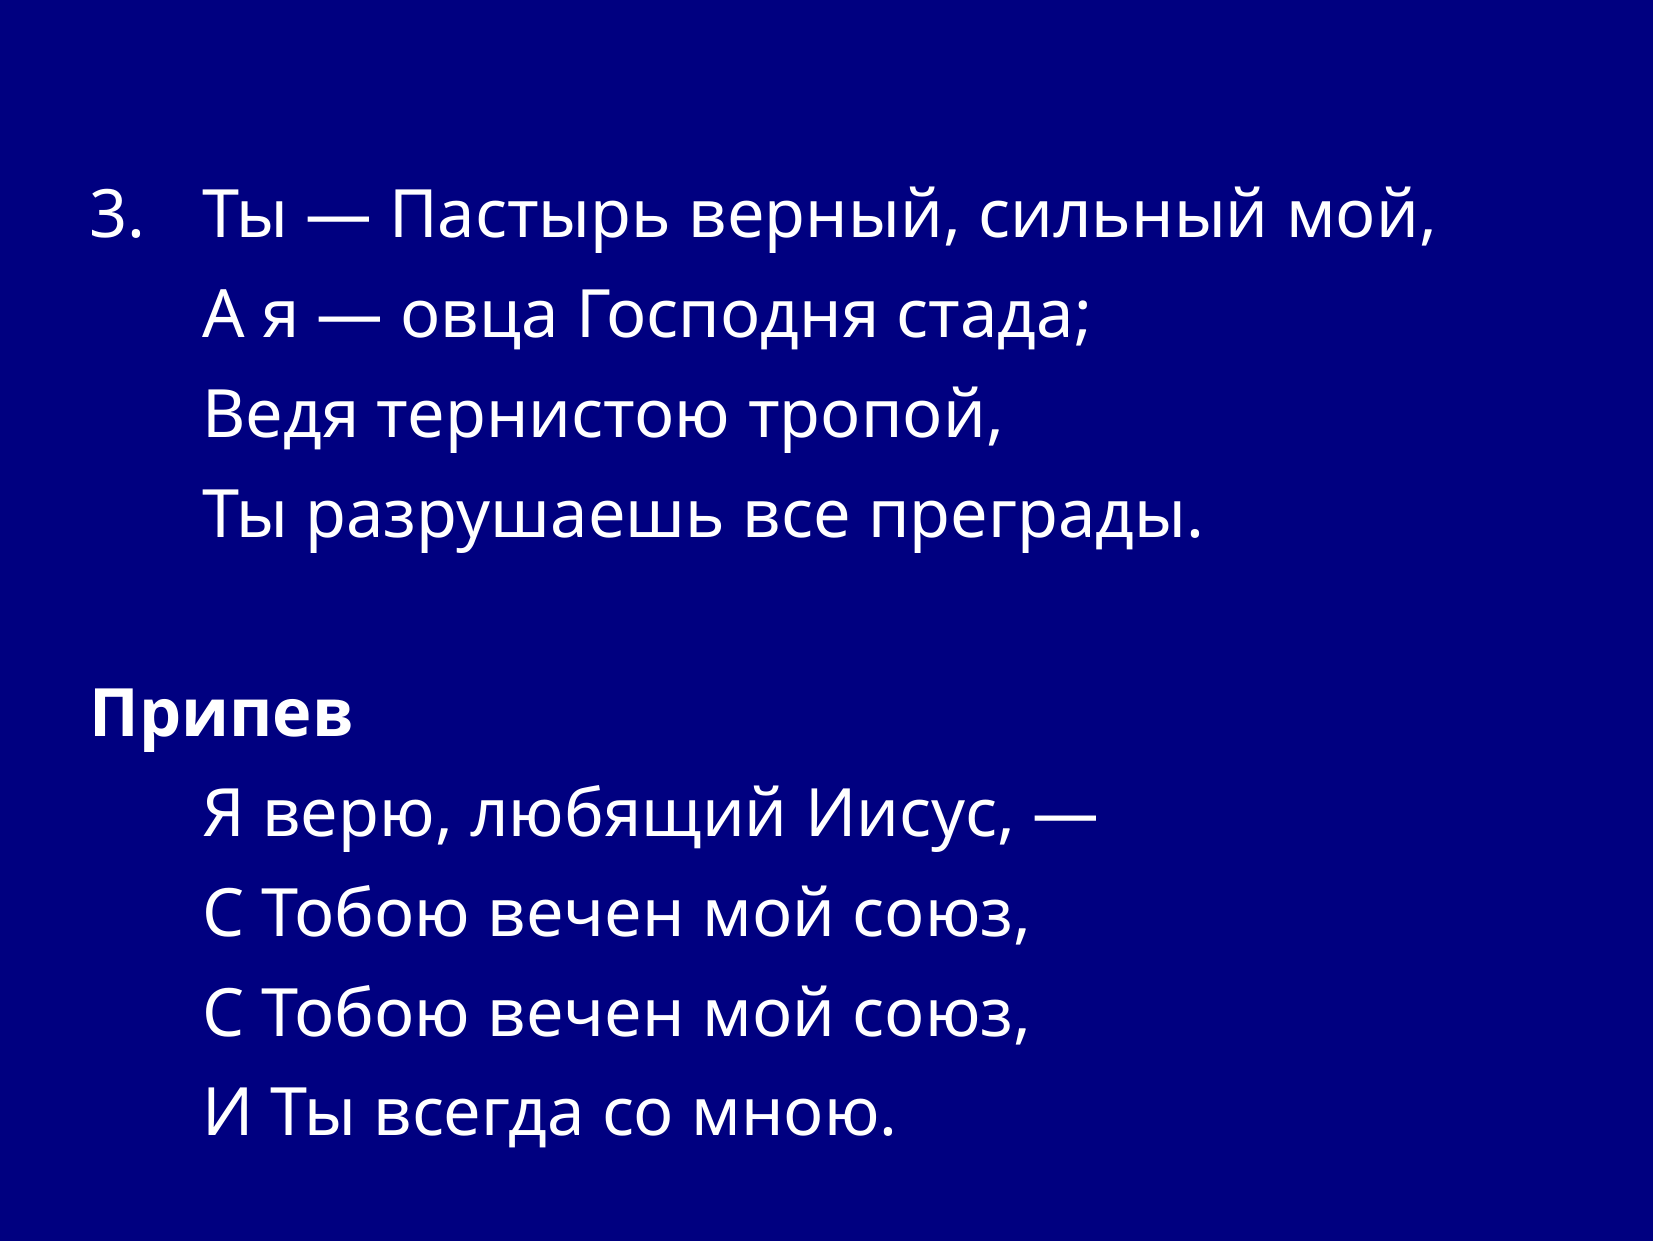

3.	Ты ― Пастырь верный, сильный мой,
	А я ― овца Господня стада;
	Ведя тернистою тропой,
	Ты разрушаешь все преграды.
Припев
	Я верю, любящий Иисус, ―
	С Тобою вечен мой союз,
	С Тобою вечен мой союз,
	И Ты всегда со мною.